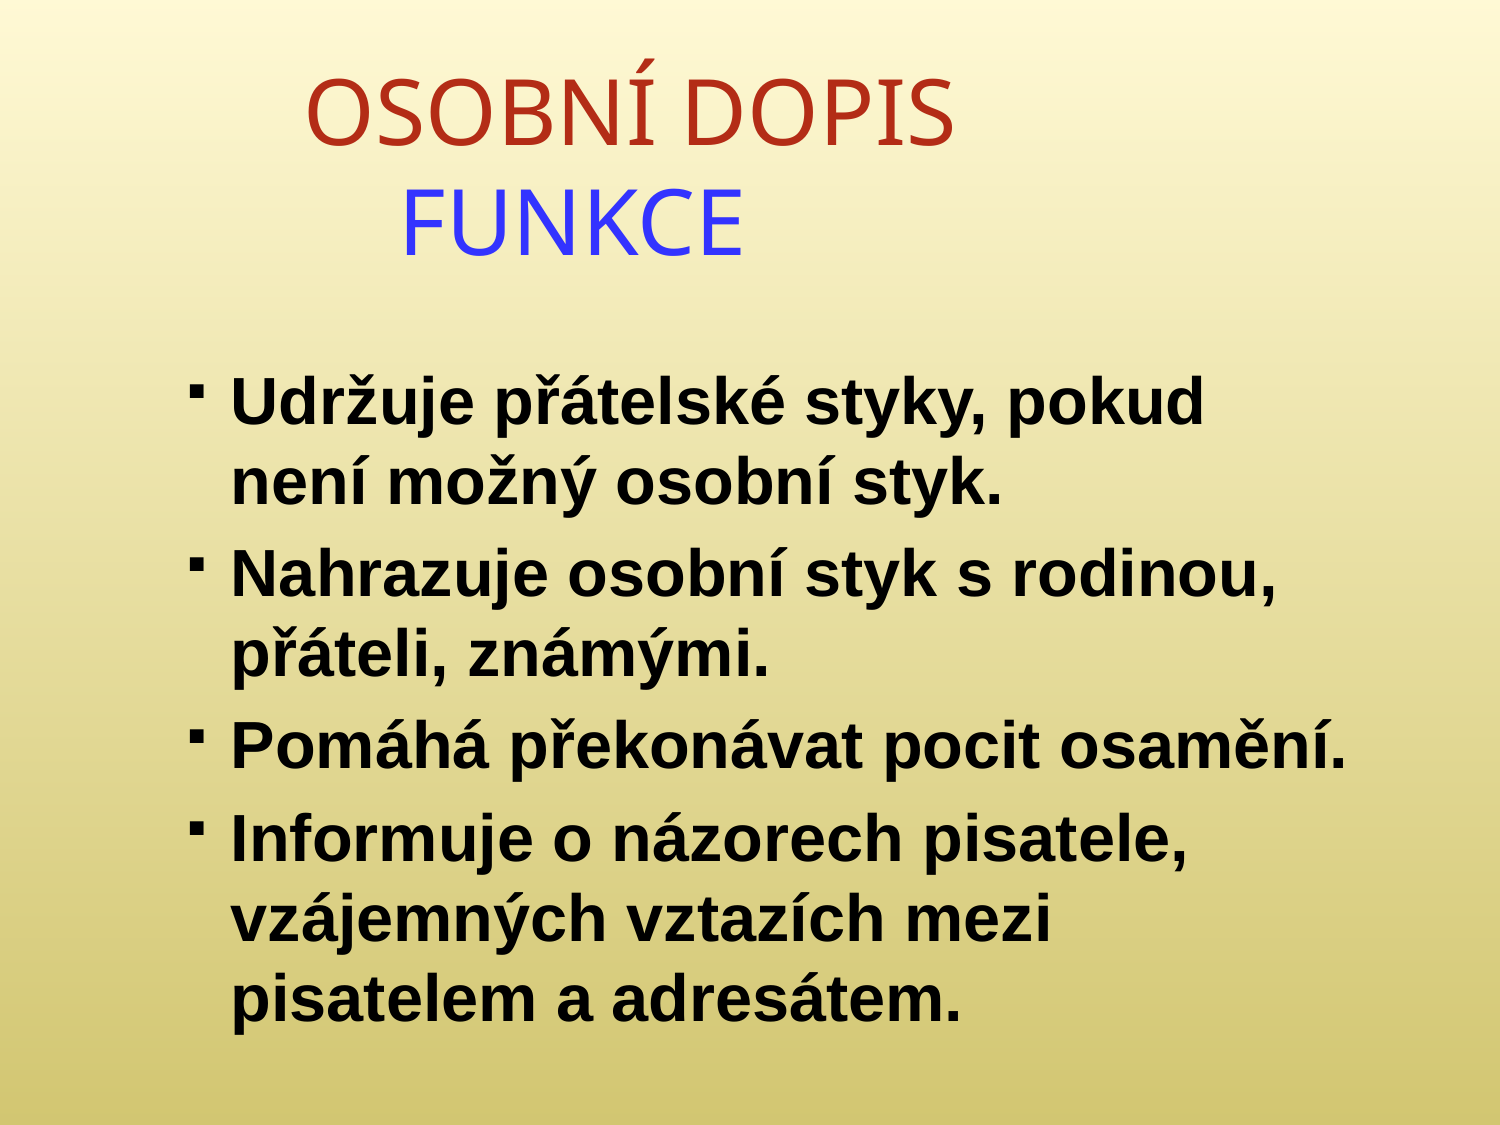

# OSOBNÍ DOPIS FUNKCE
Udržuje přátelské styky, pokud není možný osobní styk.
Nahrazuje osobní styk s rodinou, přáteli, známými.
Pomáhá překonávat pocit osamění.
Informuje o názorech pisatele, vzájemných vztazích mezi pisatelem a adresátem.